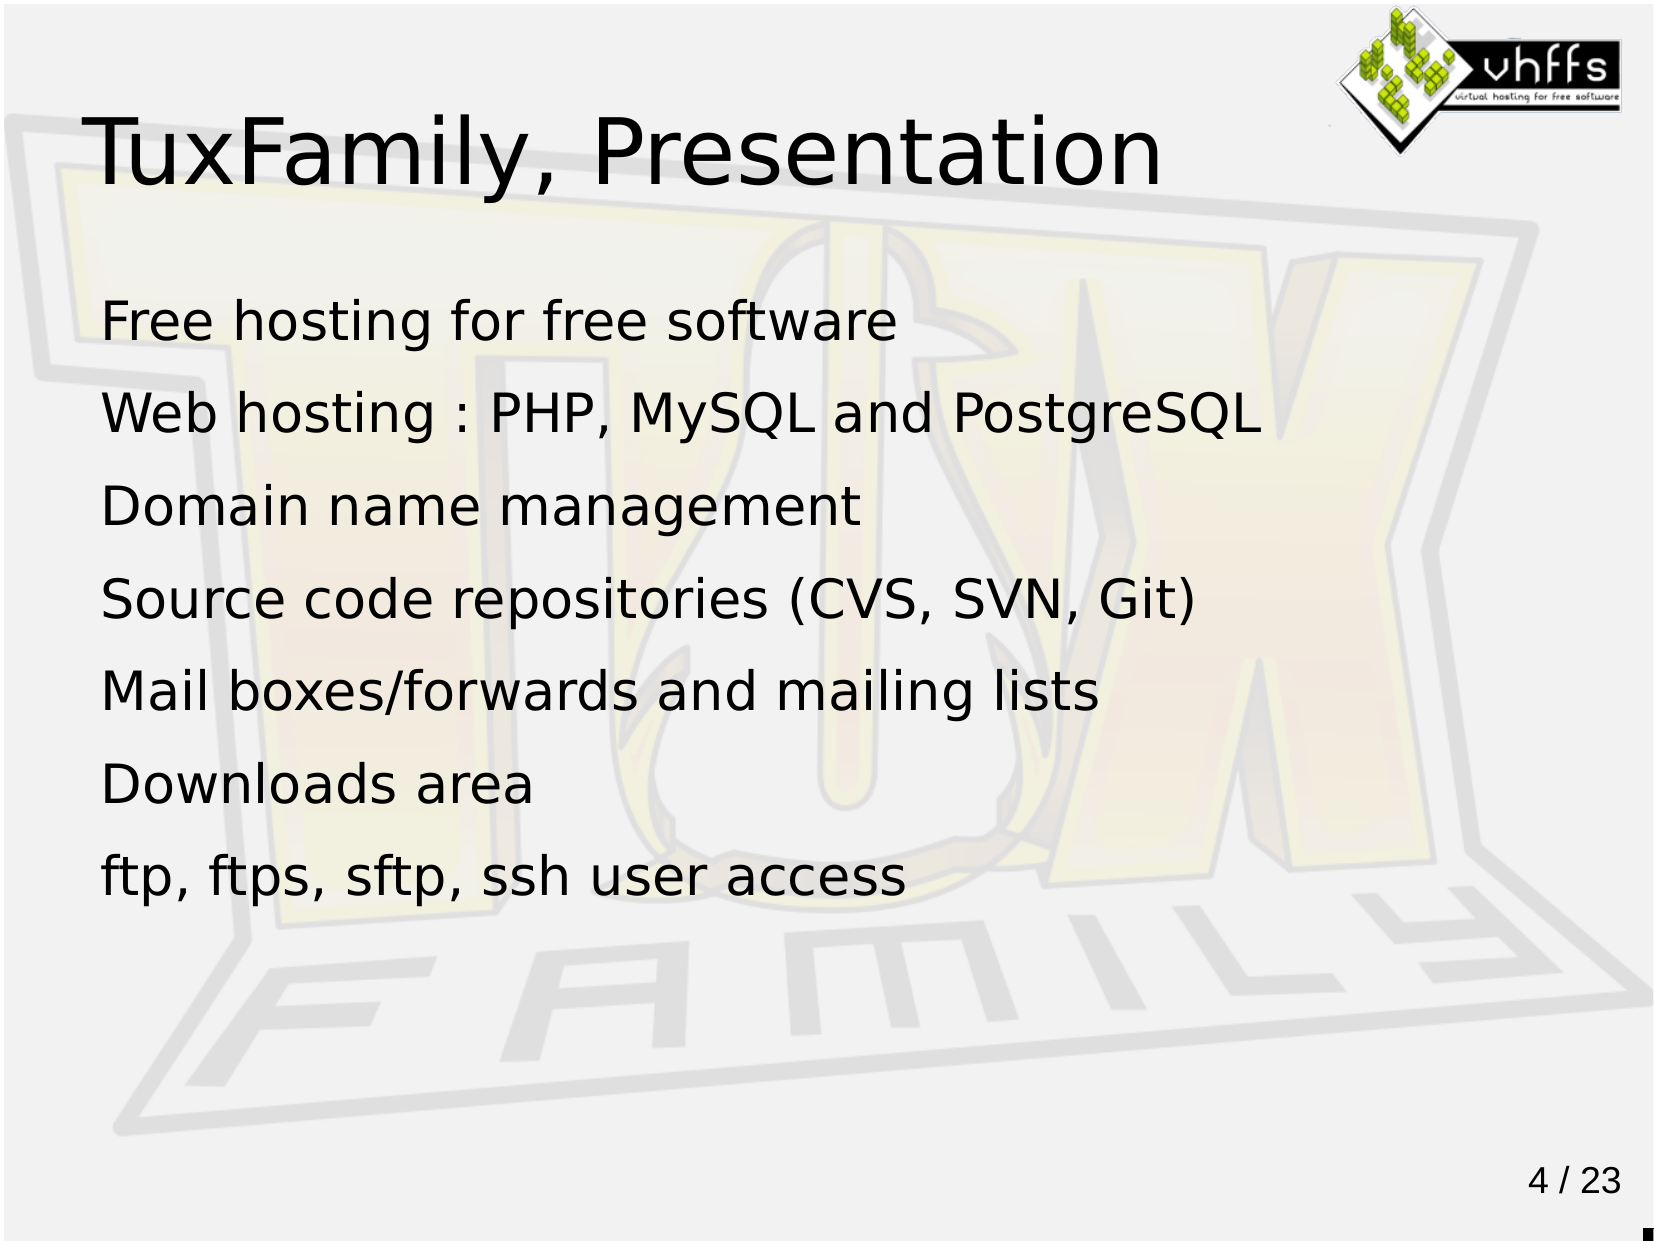

# TuxFamily, Presentation
Free hosting for free software
Web hosting : PHP, MySQL and PostgreSQL
Domain name management
Source code repositories (CVS, SVN, Git)
Mail boxes/forwards and mailing lists
Downloads area
ftp, ftps, sftp, ssh user access